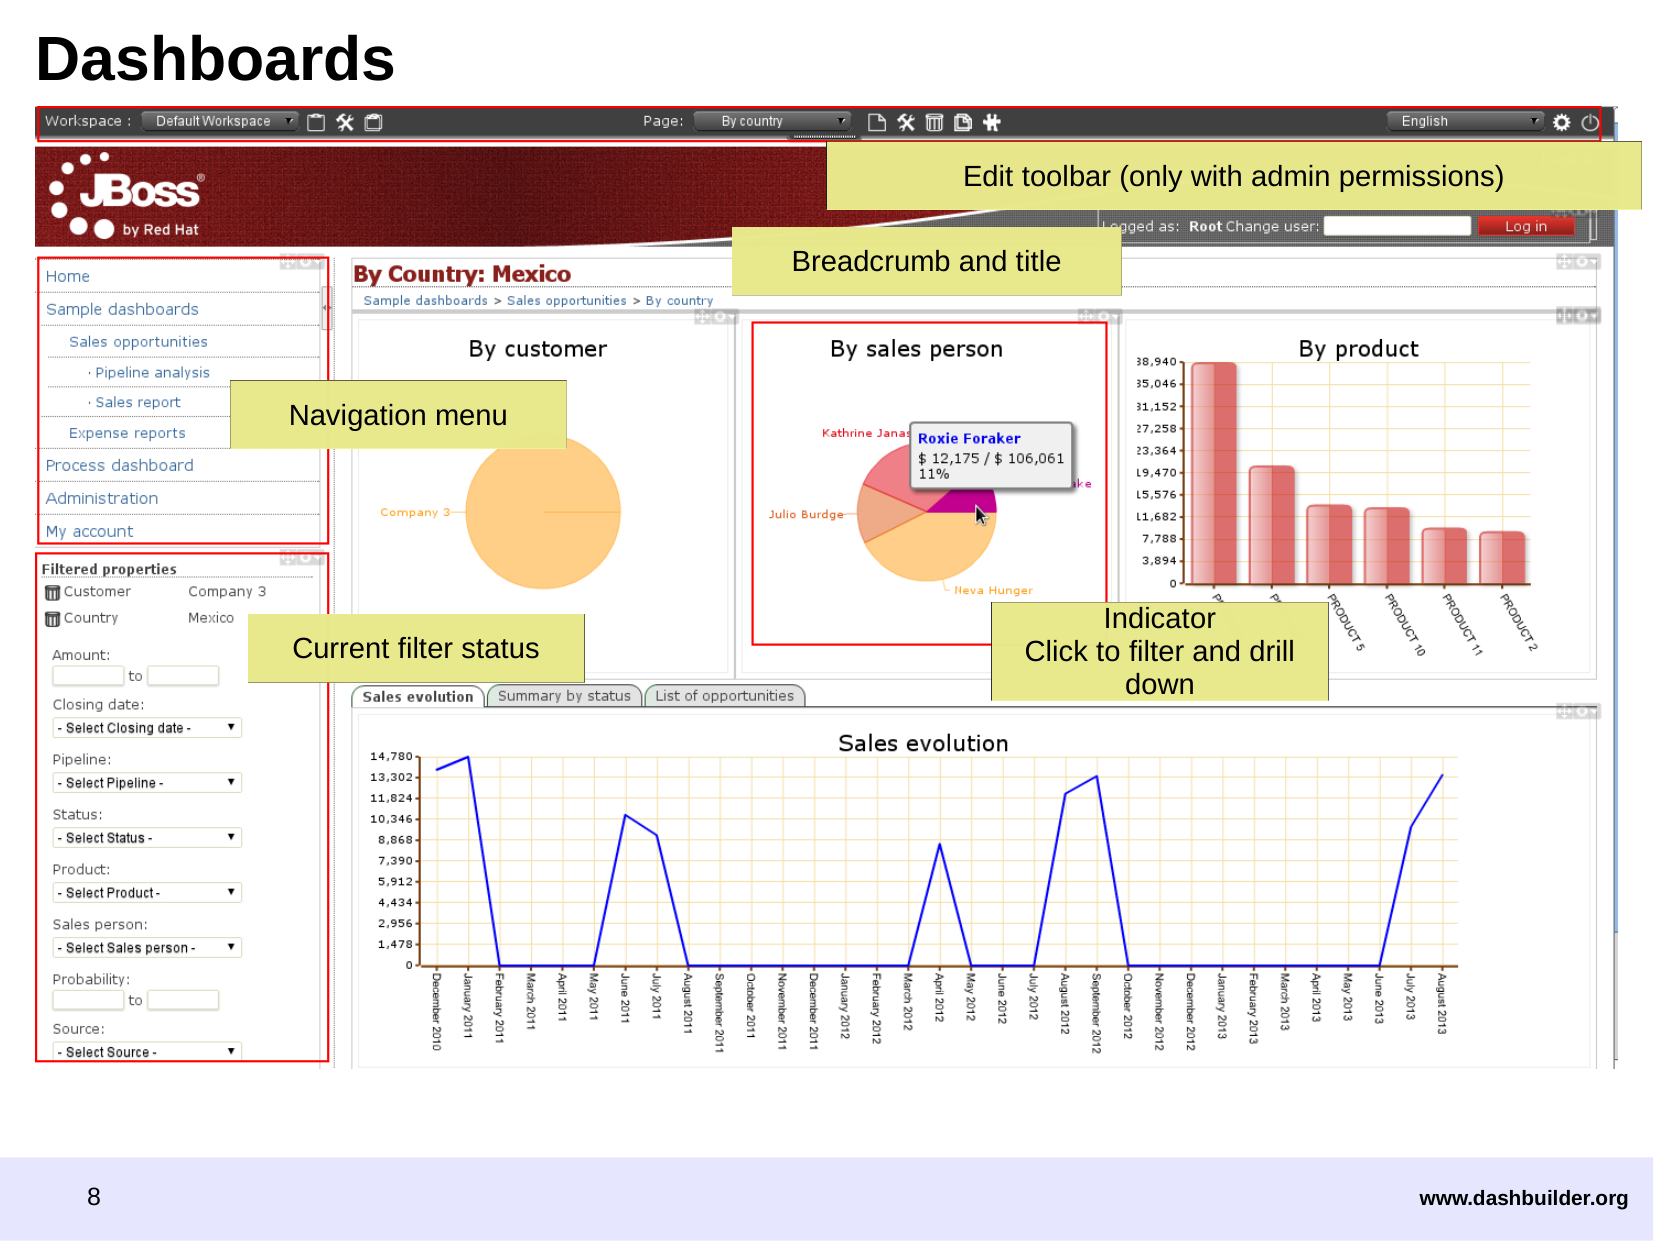

Dashboards
Edit toolbar (only with admin permissions)
Breadcrumb and title
# Navigation menu
Indicator
Click to filter and drill down
Current filter status